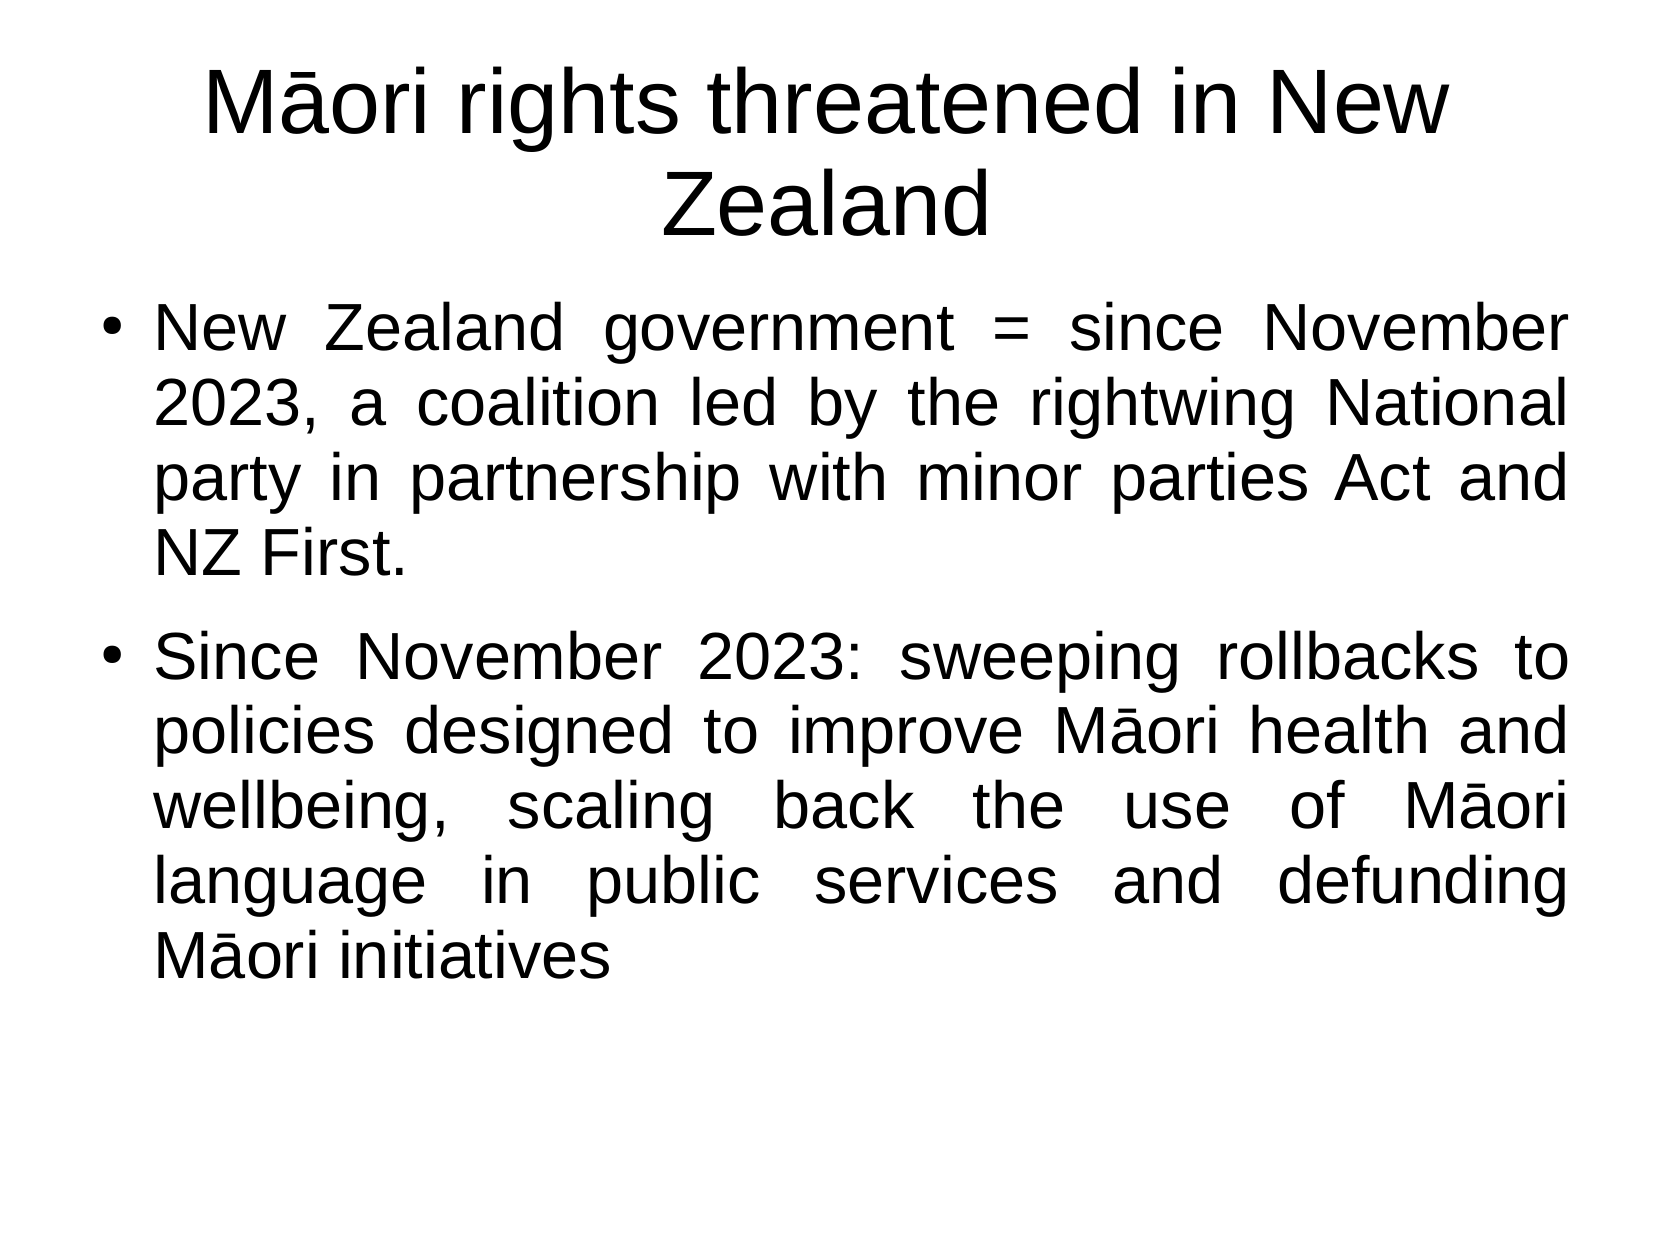

# Māori rights threatened in New Zealand
New Zealand government = since November 2023, a coalition led by the rightwing National party in partnership with minor parties Act and NZ First.
Since November 2023: sweeping rollbacks to policies designed to improve Māori health and wellbeing, scaling back the use of Māori language in public services and defunding Māori initiatives